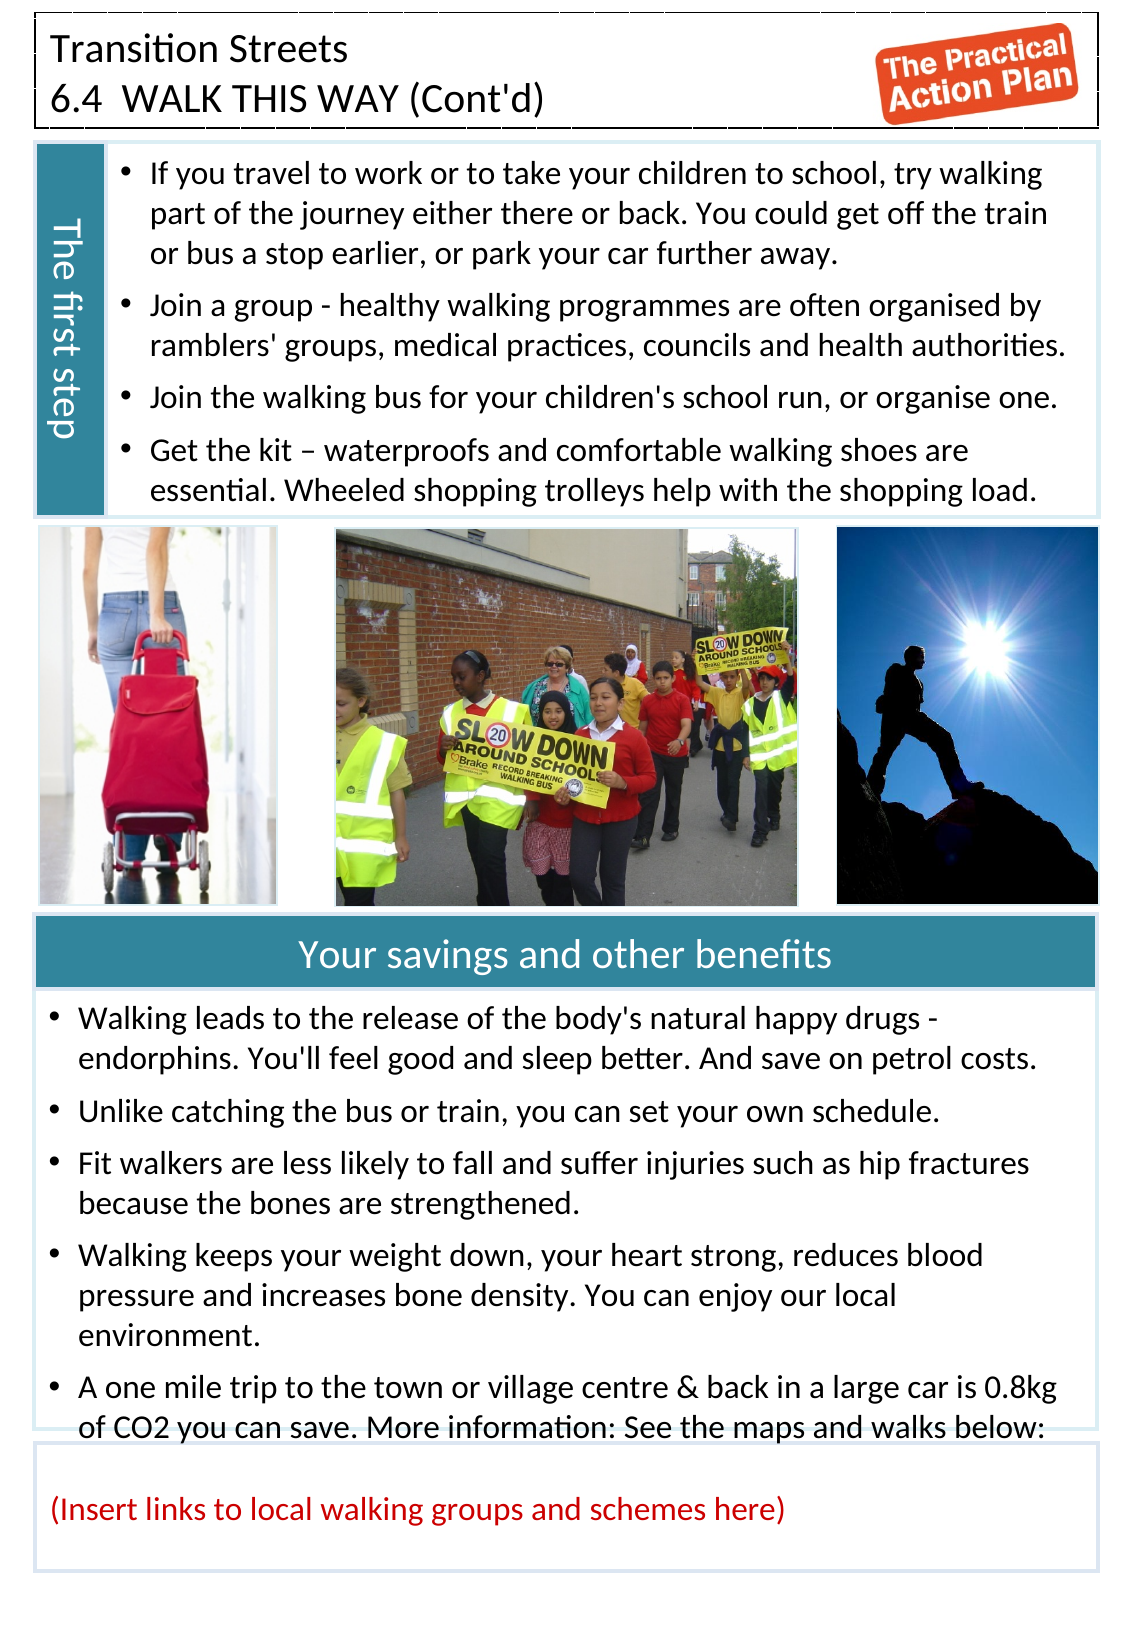

Transition Streets
6.4 WALK THIS WAY (Cont'd)
The first step
If you travel to work or to take your children to school, try walking part of the journey either there or back. You could get off the train or bus a stop earlier, or park your car further away.
Join a group - healthy walking programmes are often organised by ramblers' groups, medical practices, councils and health authorities.
Join the walking bus for your children's school run, or organise one.
Get the kit – waterproofs and comfortable walking shoes are essential. Wheeled shopping trolleys help with the shopping load.
Your savings and other benefits
Walking leads to the release of the body's natural happy drugs - endorphins. You'll feel good and sleep better. And save on petrol costs.
Unlike catching the bus or train, you can set your own schedule.
Fit walkers are less likely to fall and suffer injuries such as hip fractures because the bones are strengthened.
Walking keeps your weight down, your heart strong, reduces blood pressure and increases bone density. You can enjoy our local environment.
A one mile trip to the town or village centre & back in a large car is 0.8kg of CO2 you can save. More information: See the maps and walks below:
(Insert links to local walking groups and schemes here)